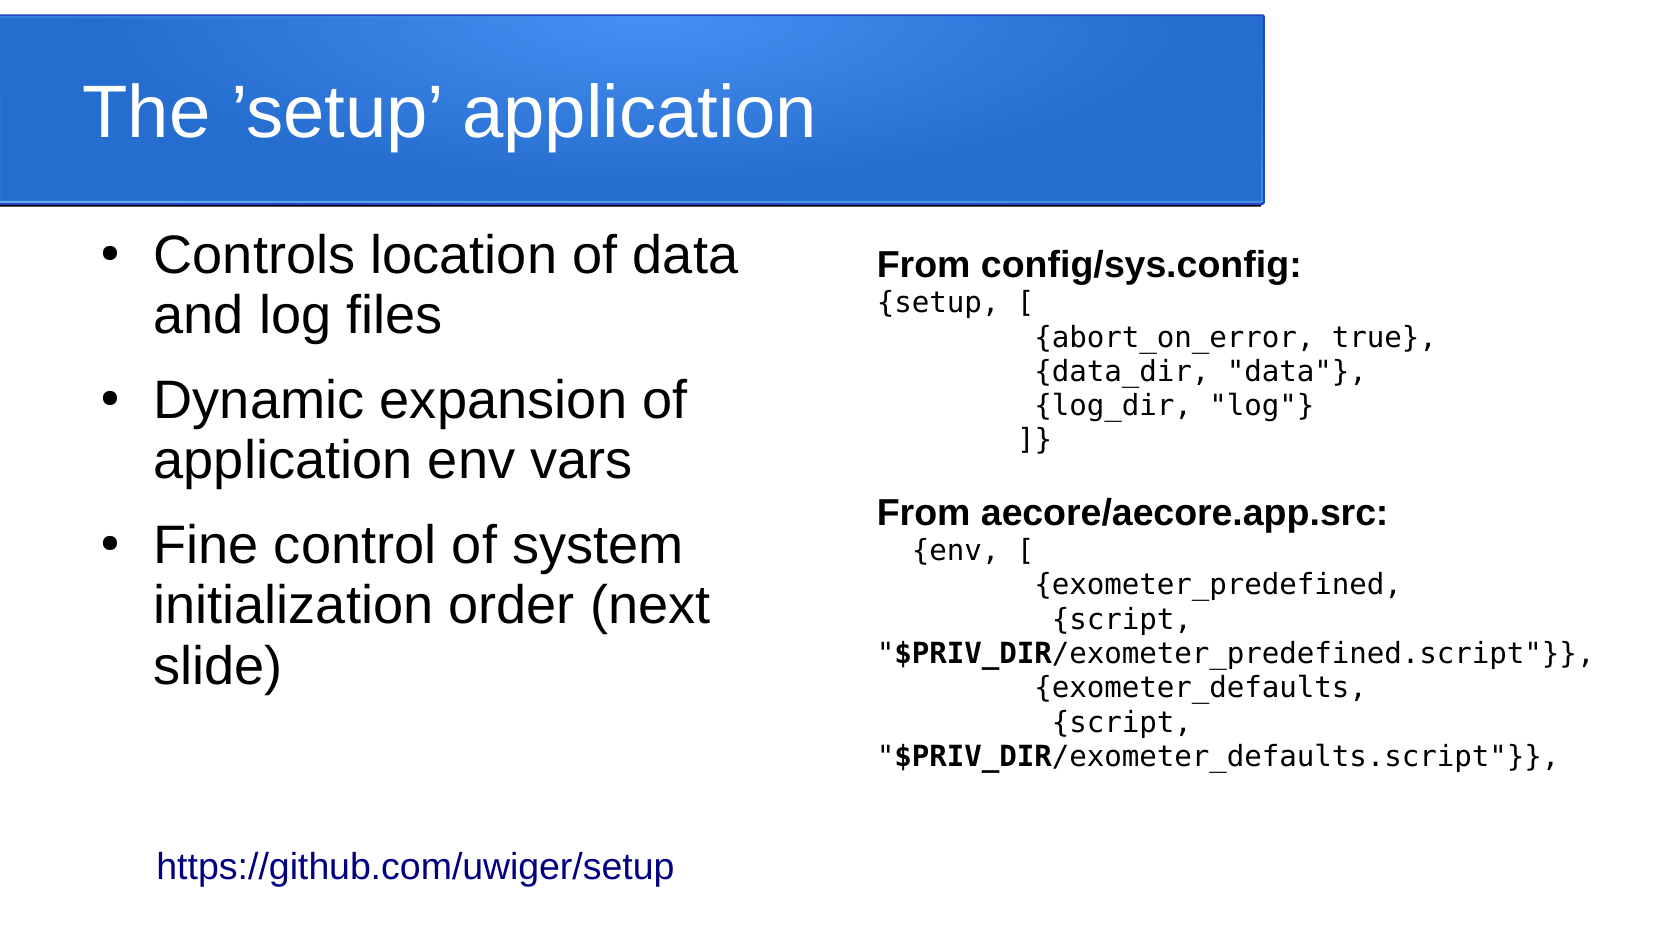

# The ’setup’ application
Controls location of data and log files
Dynamic expansion of application env vars
Fine control of system initialization order (next slide)
From config/sys.config:
{setup, [
 {abort_on_error, true},
 {data_dir, "data"},
 {log_dir, "log"}
 ]}
From aecore/aecore.app.src:
 {env, [
 {exometer_predefined,
 {script, "$PRIV_DIR/exometer_predefined.script"}},
 {exometer_defaults,
 {script, "$PRIV_DIR/exometer_defaults.script"}},
https://github.com/uwiger/setup